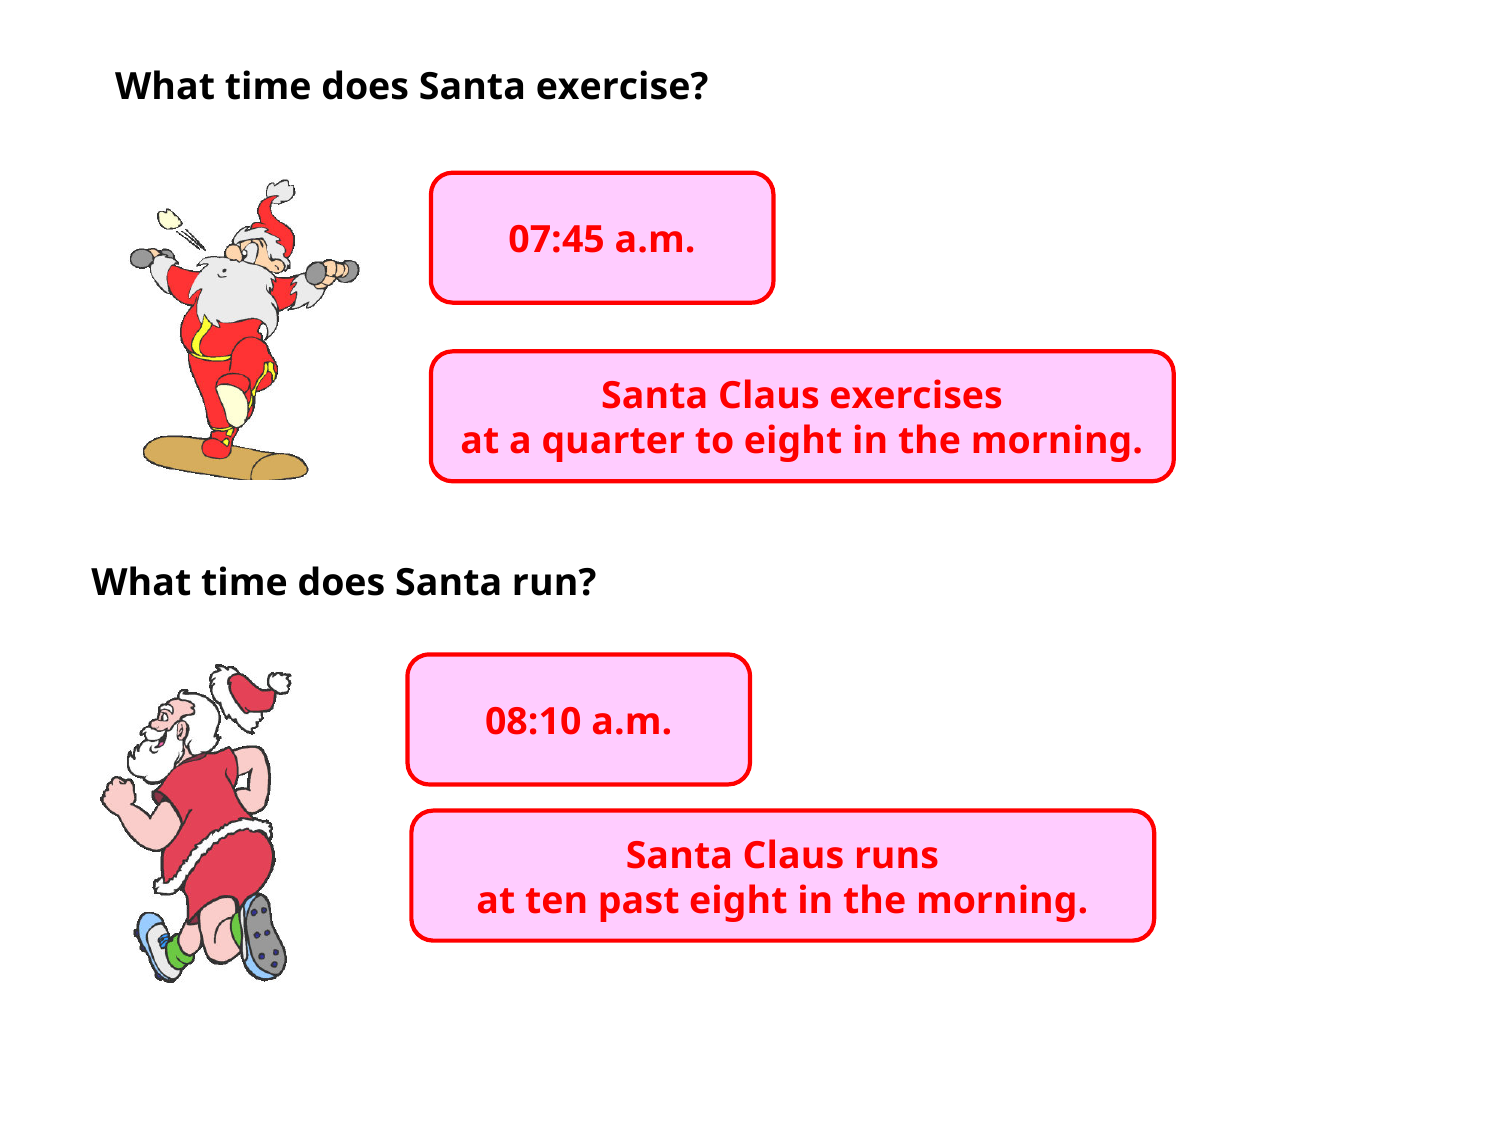

What time does Santa exercise?
07:45 a.m.
Santa Claus exercises
at a quarter to eight in the morning.
What time does Santa run?
08:10 a.m.
Santa Claus runs
at ten past eight in the morning.